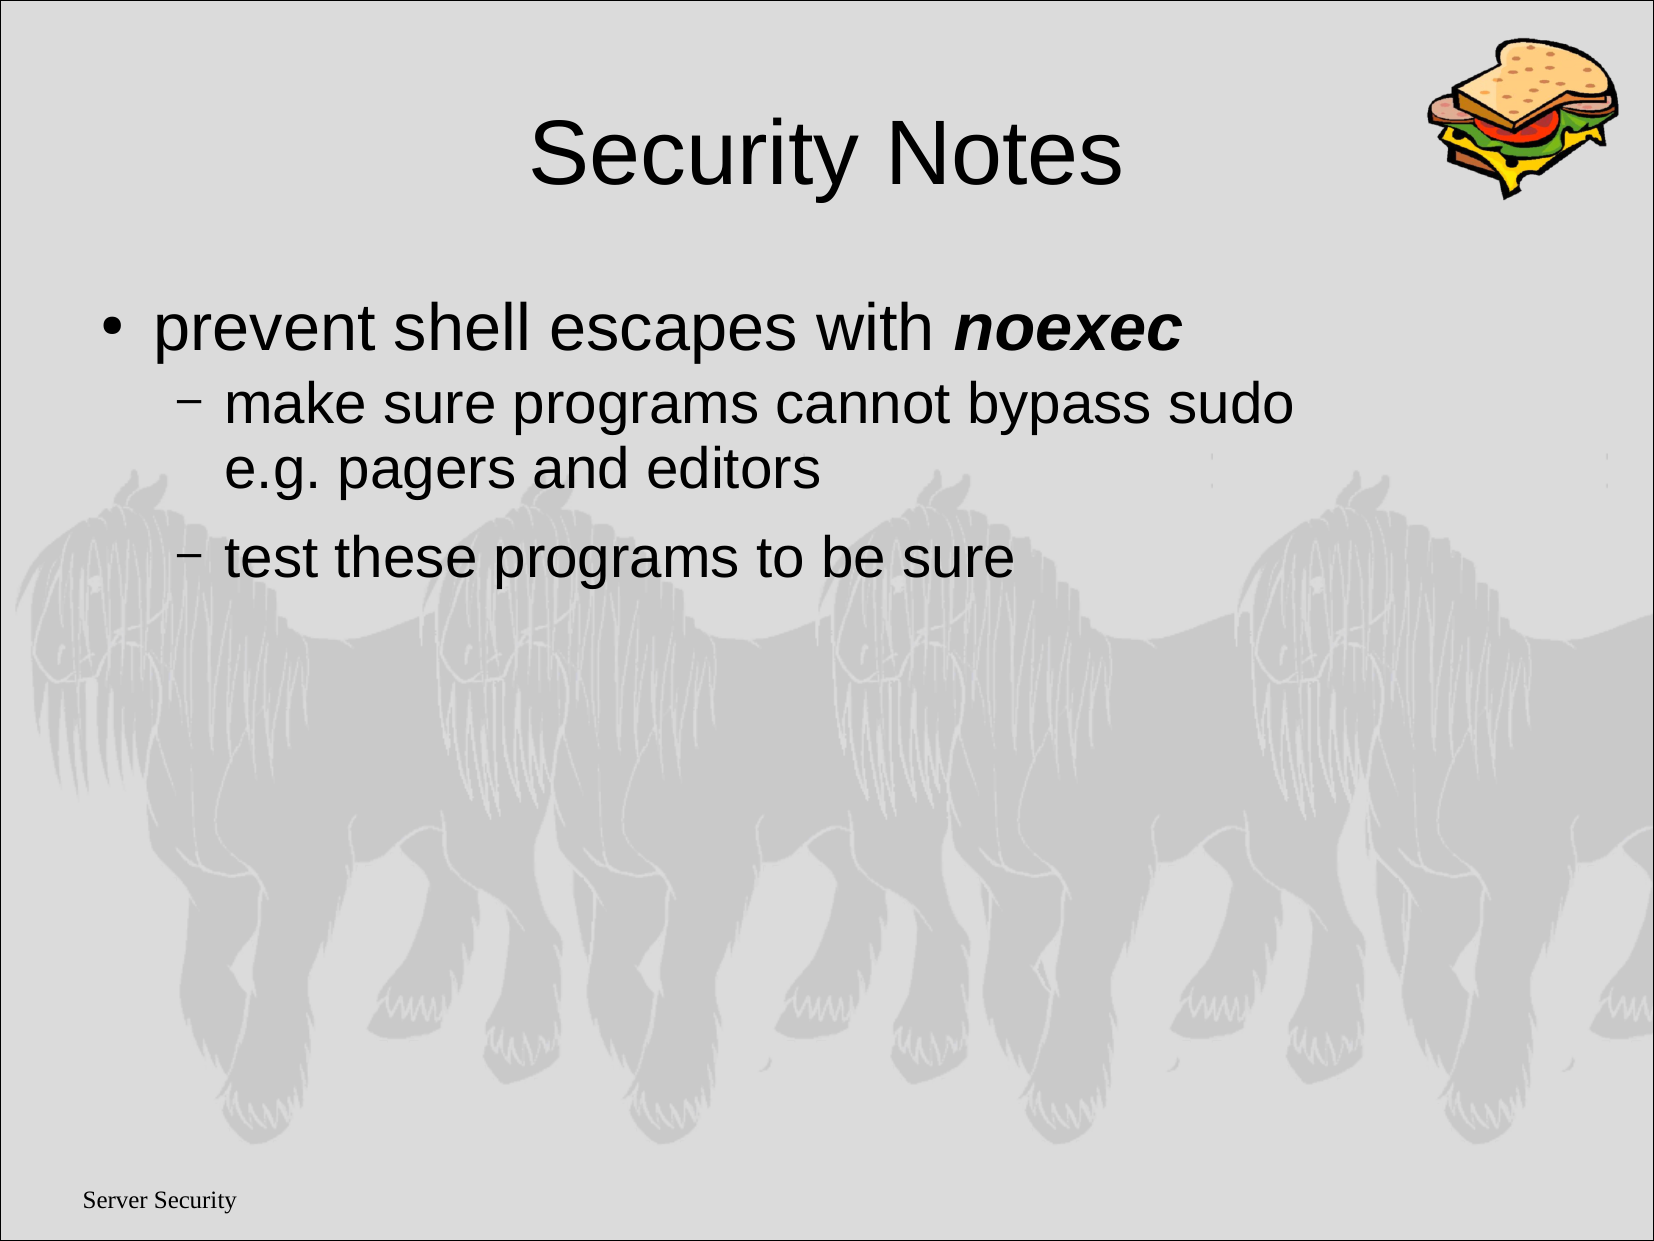

# Security Notes
prevent shell escapes with noexec
make sure programs cannot bypass sudo
e.g. pagers and editors
test these programs to be sure